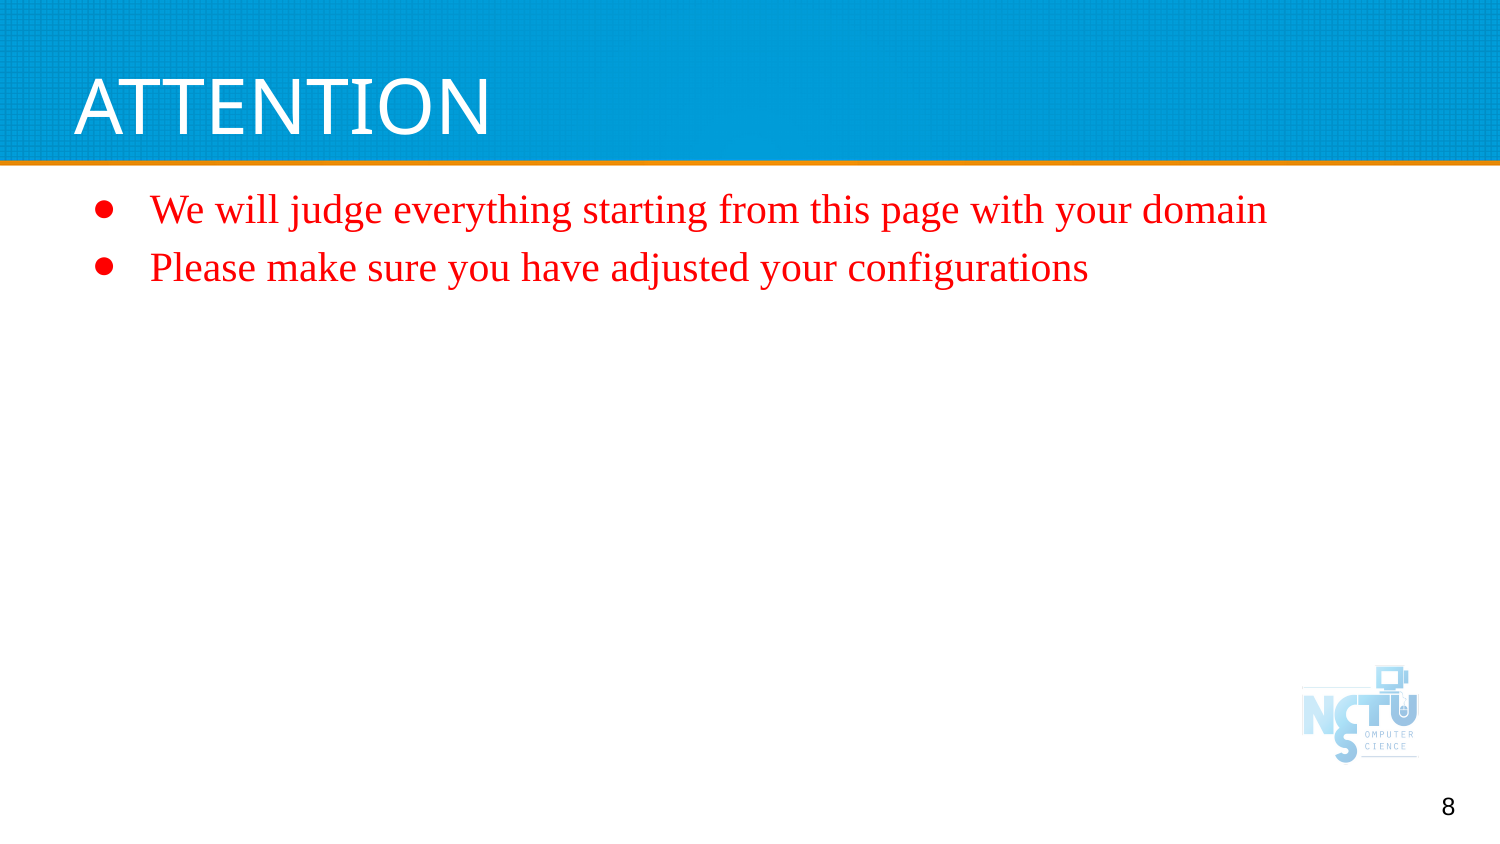

# ATTENTION
We will judge everything starting from this page with your domain
Please make sure you have adjusted your configurations